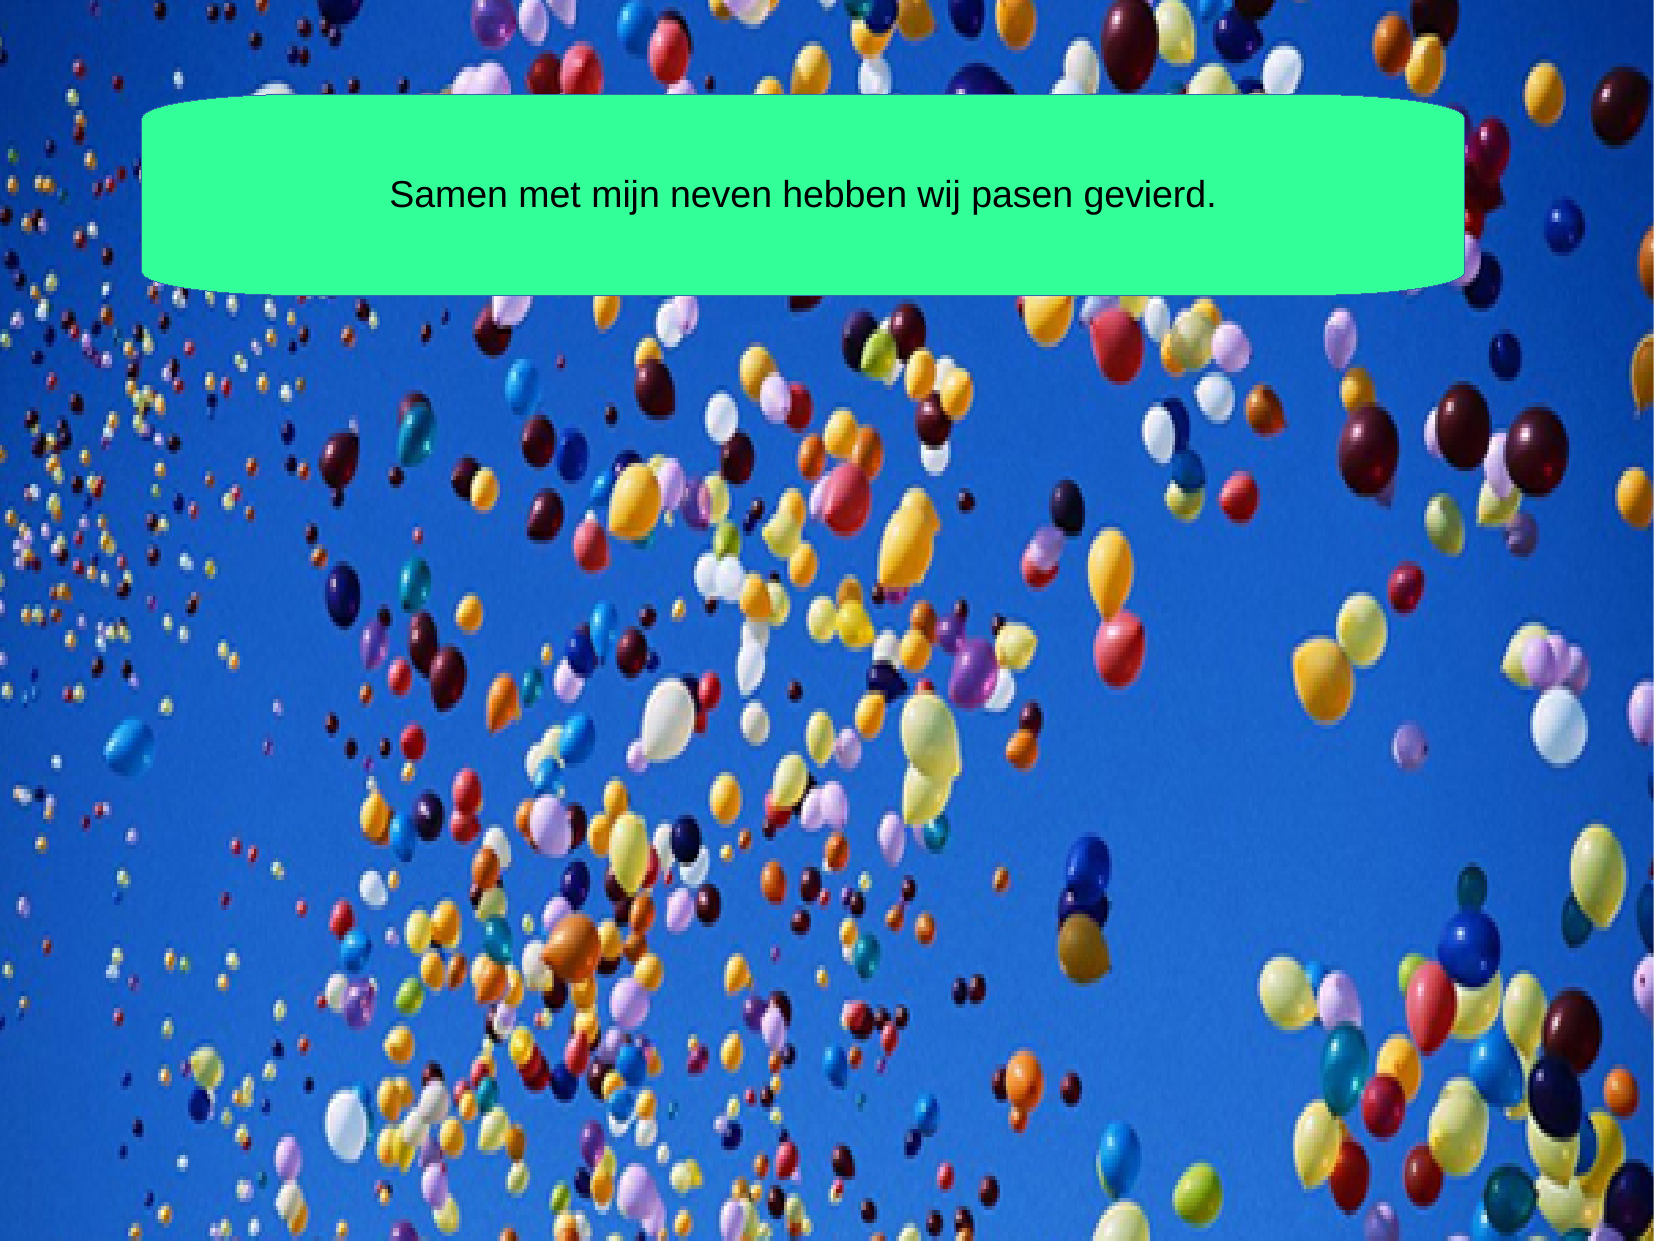

Samen met mijn neven hebben wij pasen gevierd.